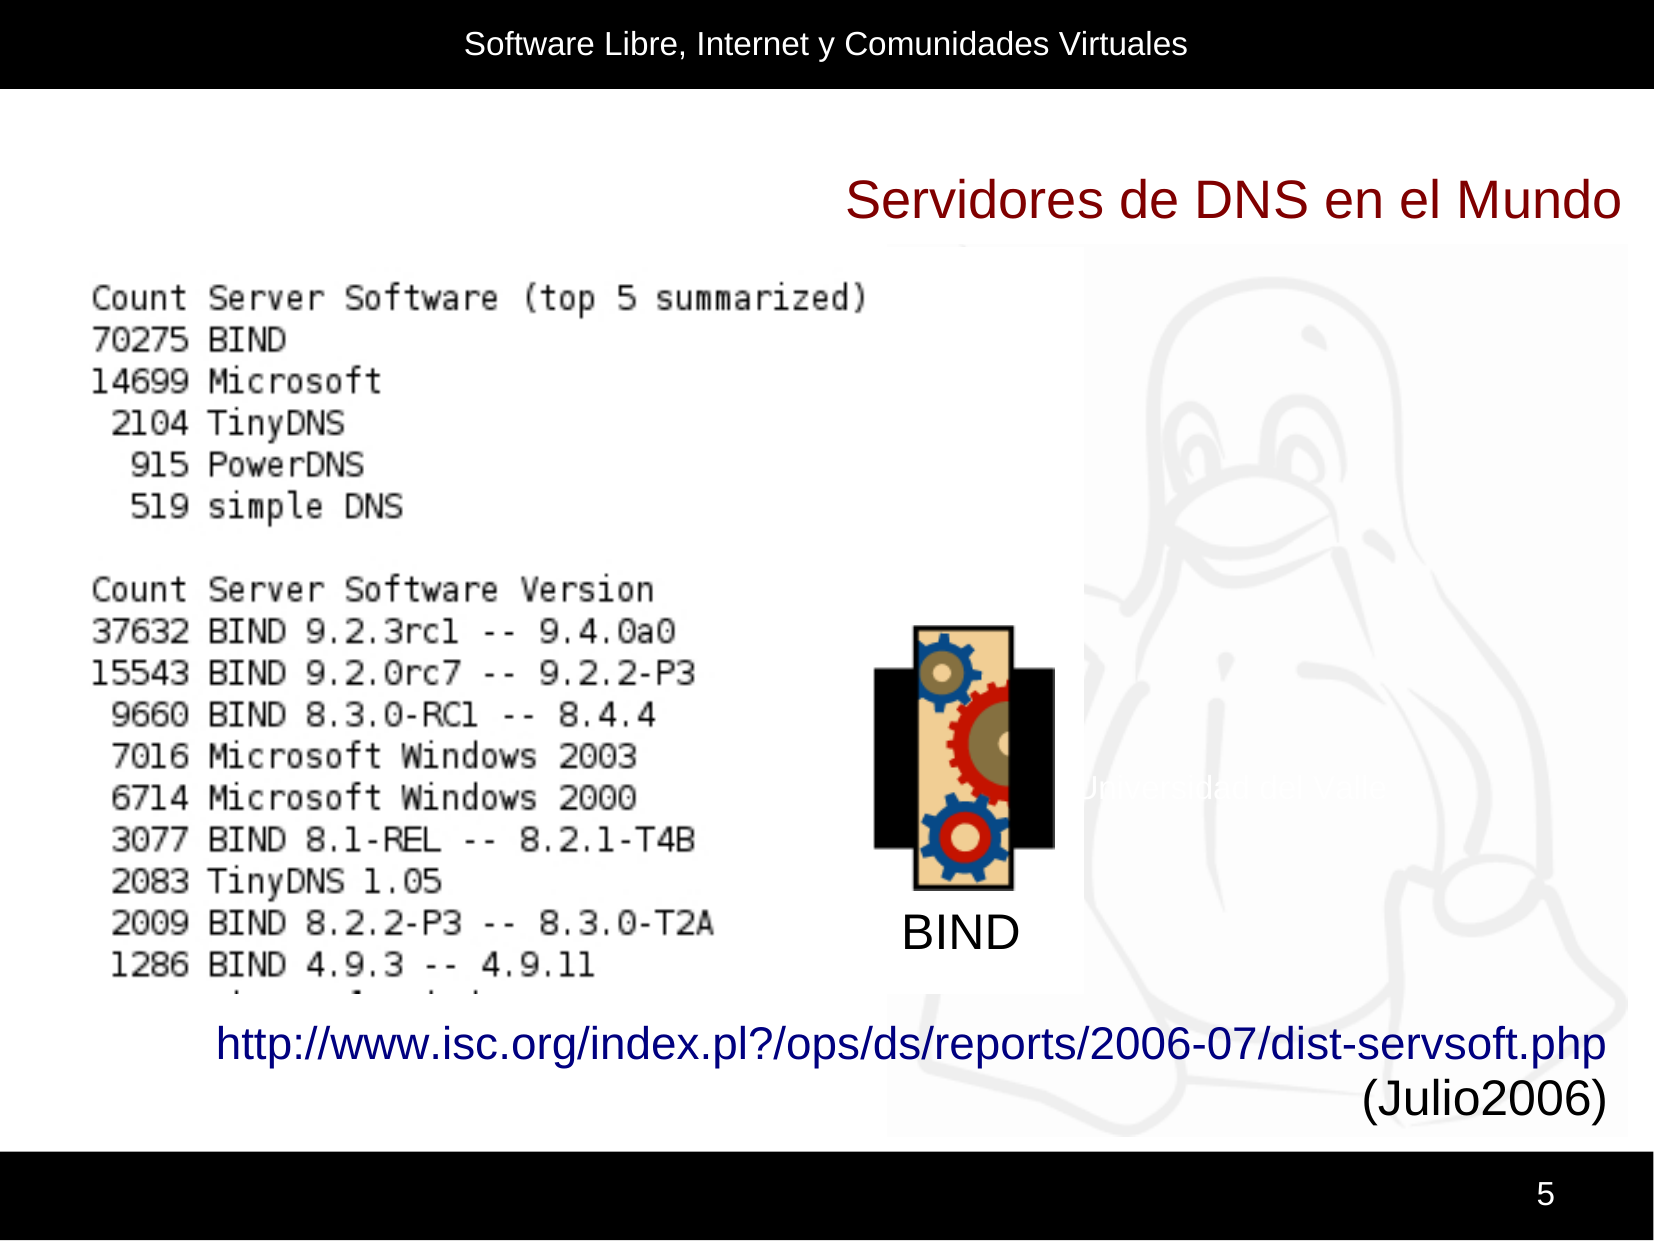

Software Libre, Internet y Comunidades Virtuales
# Servidores de DNS en el Mundo
BIND
http://www.isc.org/index.pl?/ops/ds/reports/2006-07/dist-servsoft.php
(Julio2006)